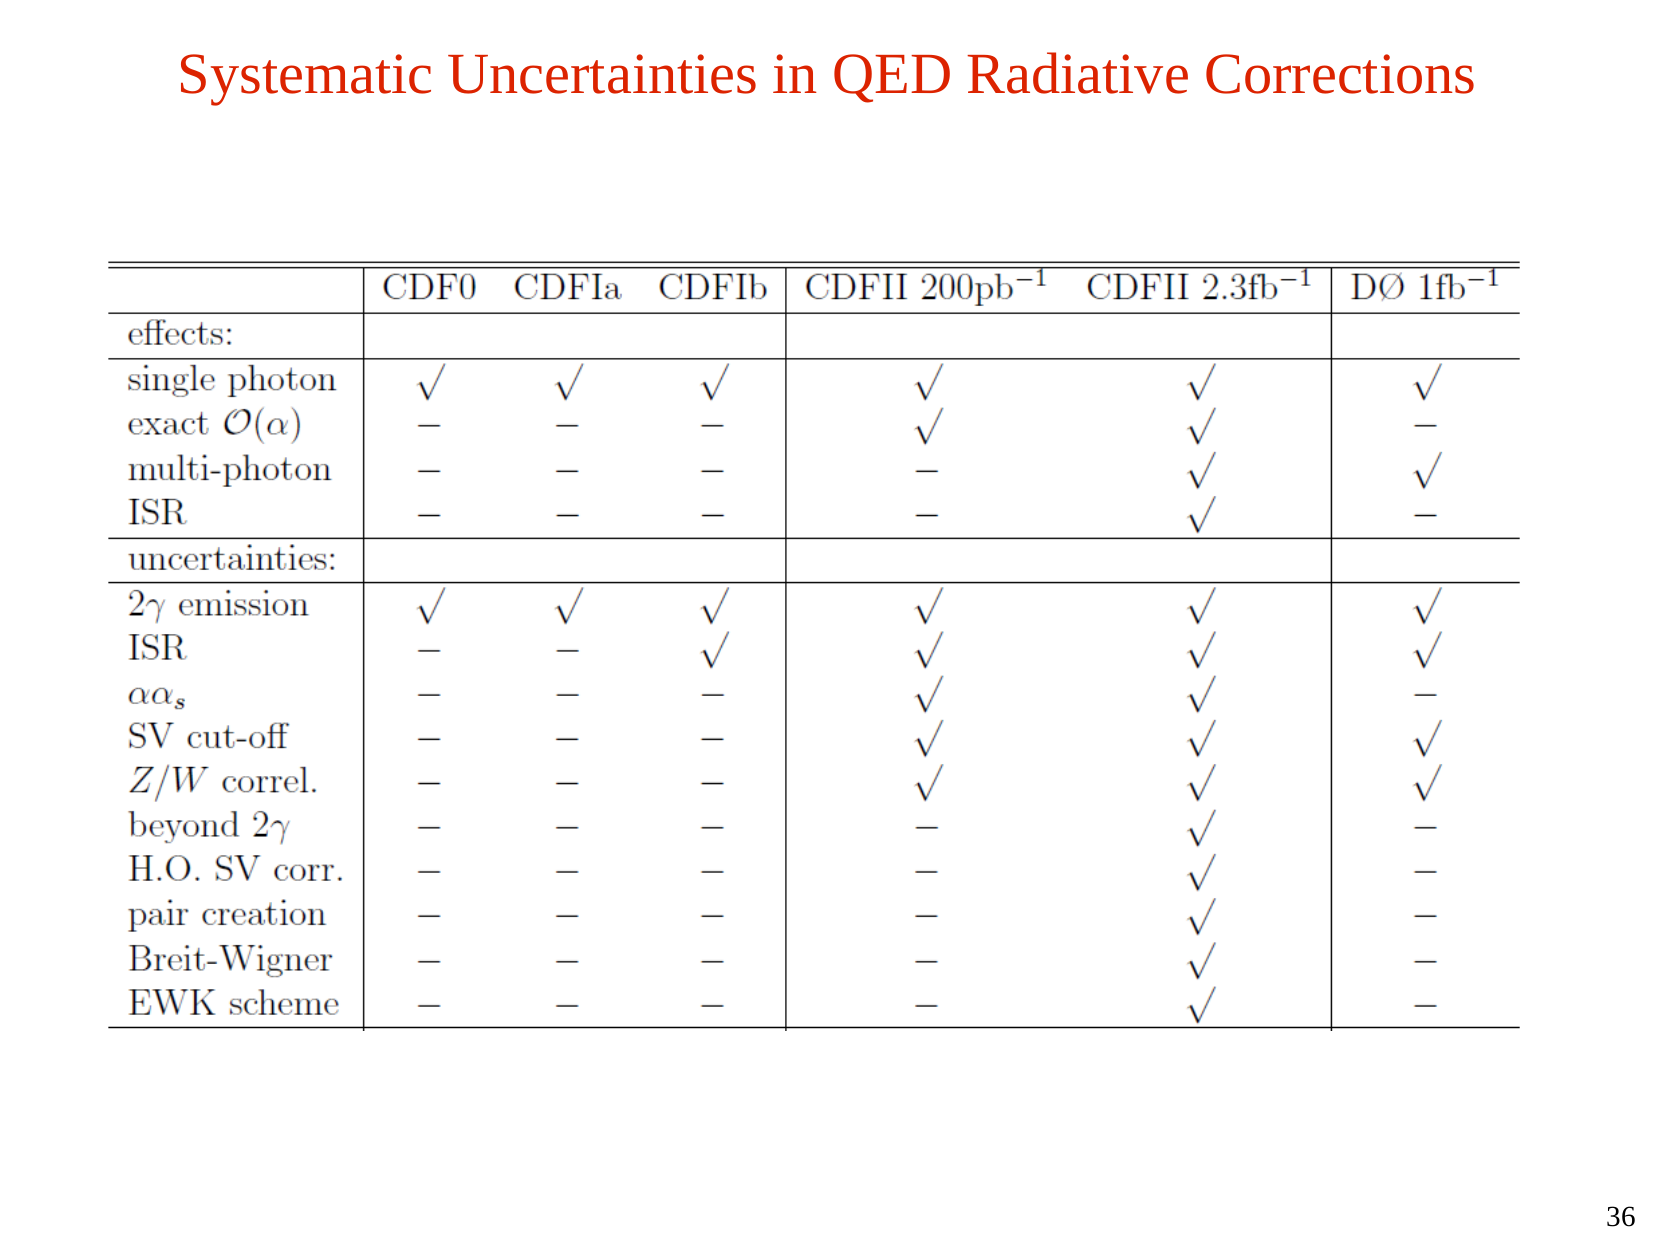

# Systematic Uncertainties in QED Radiative Corrections
36